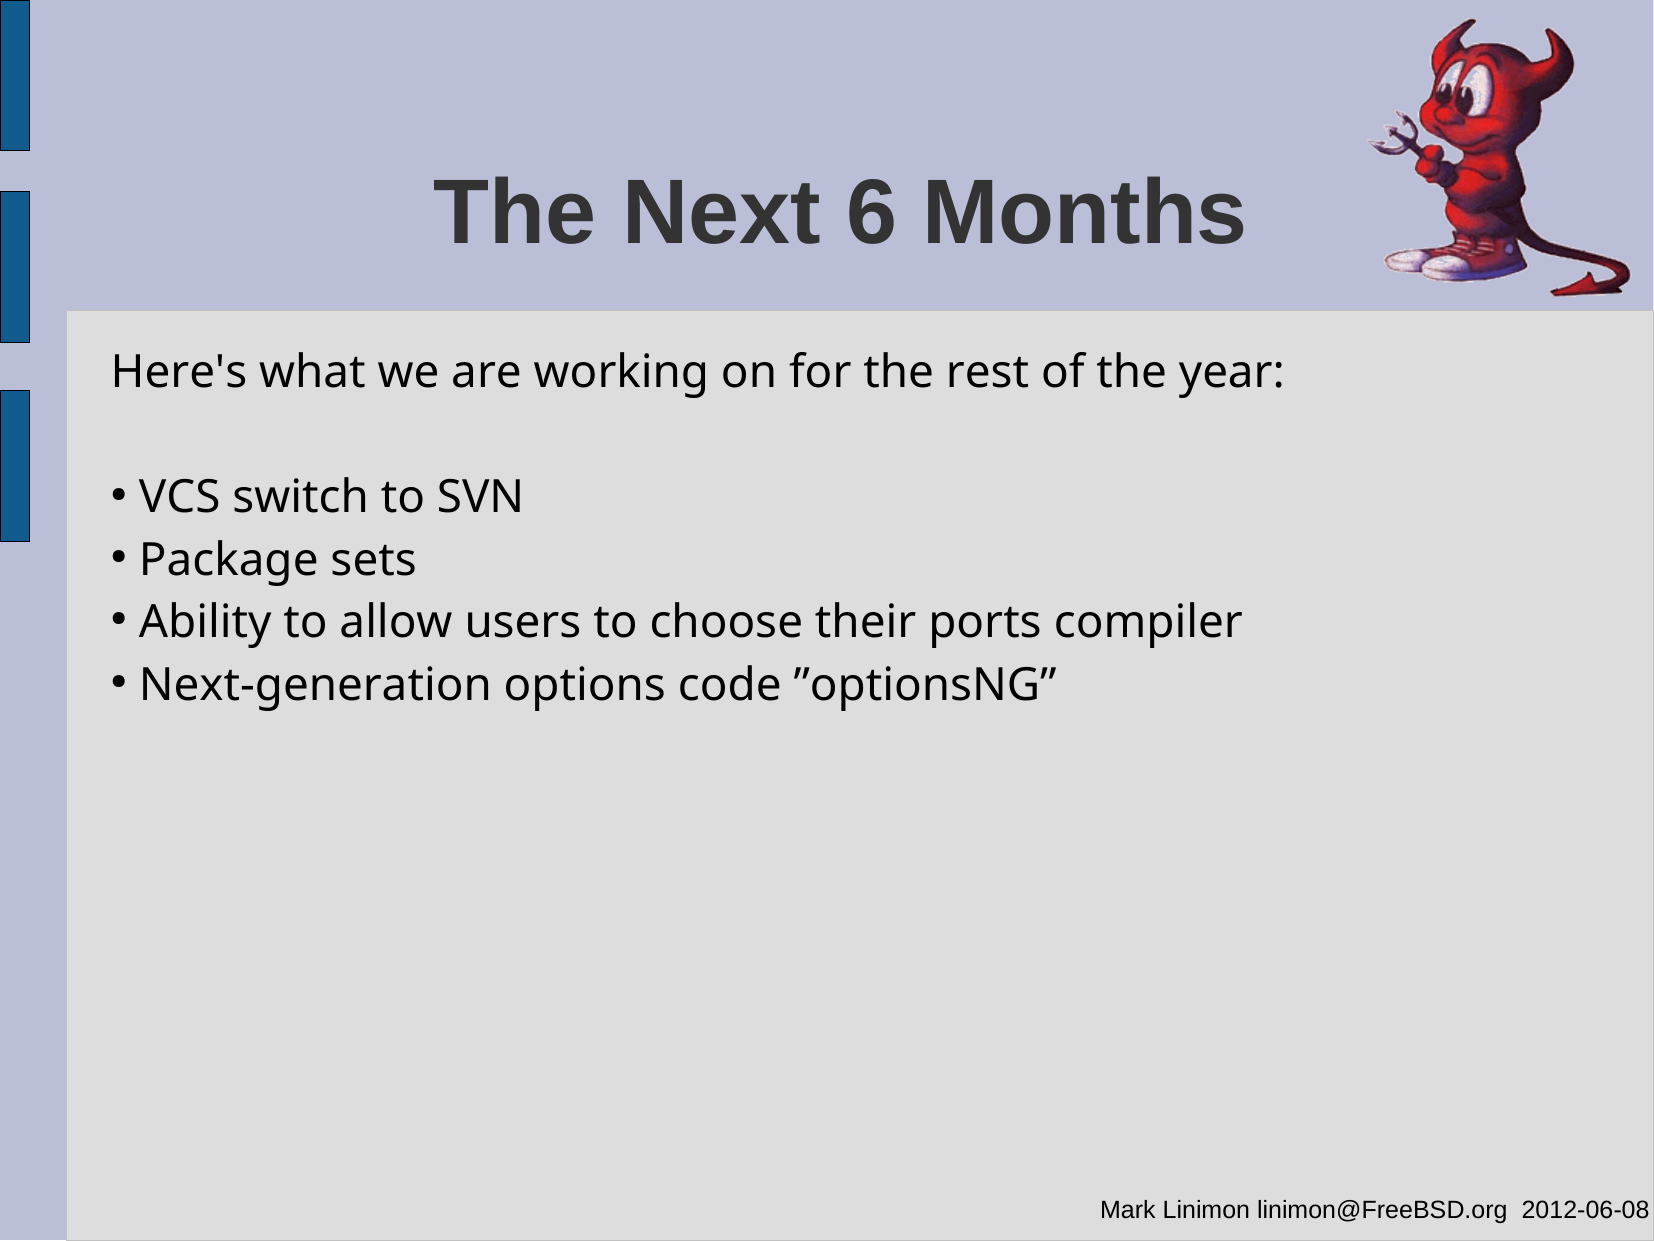

# The Next 6 Months
Here's what we are working on for the rest of the year:
 VCS switch to SVN
 Package sets
 Ability to allow users to choose their ports compiler
 Next-generation options code ”optionsNG”
Mark Linimon linimon@FreeBSD.org 2012-06-08